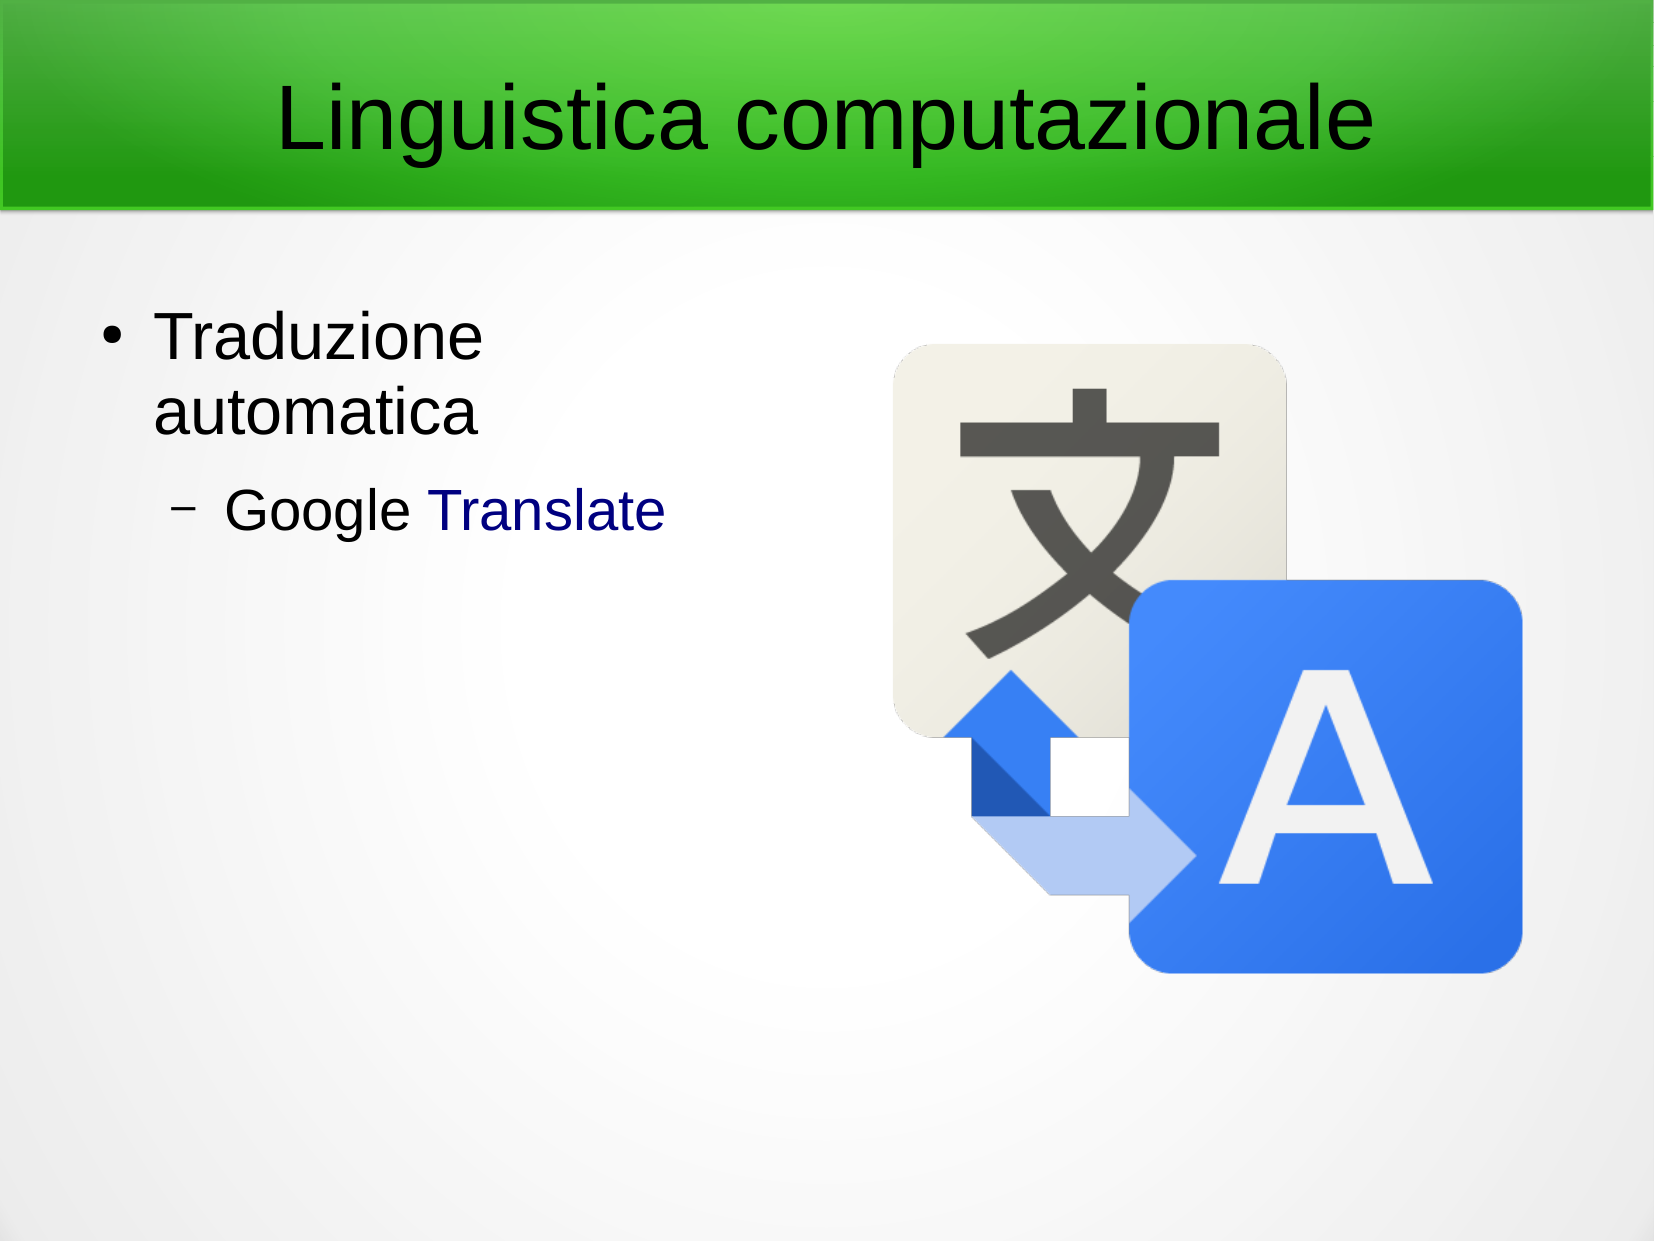

# Linguistica computazionale
Traduzione automatica
Google Translate